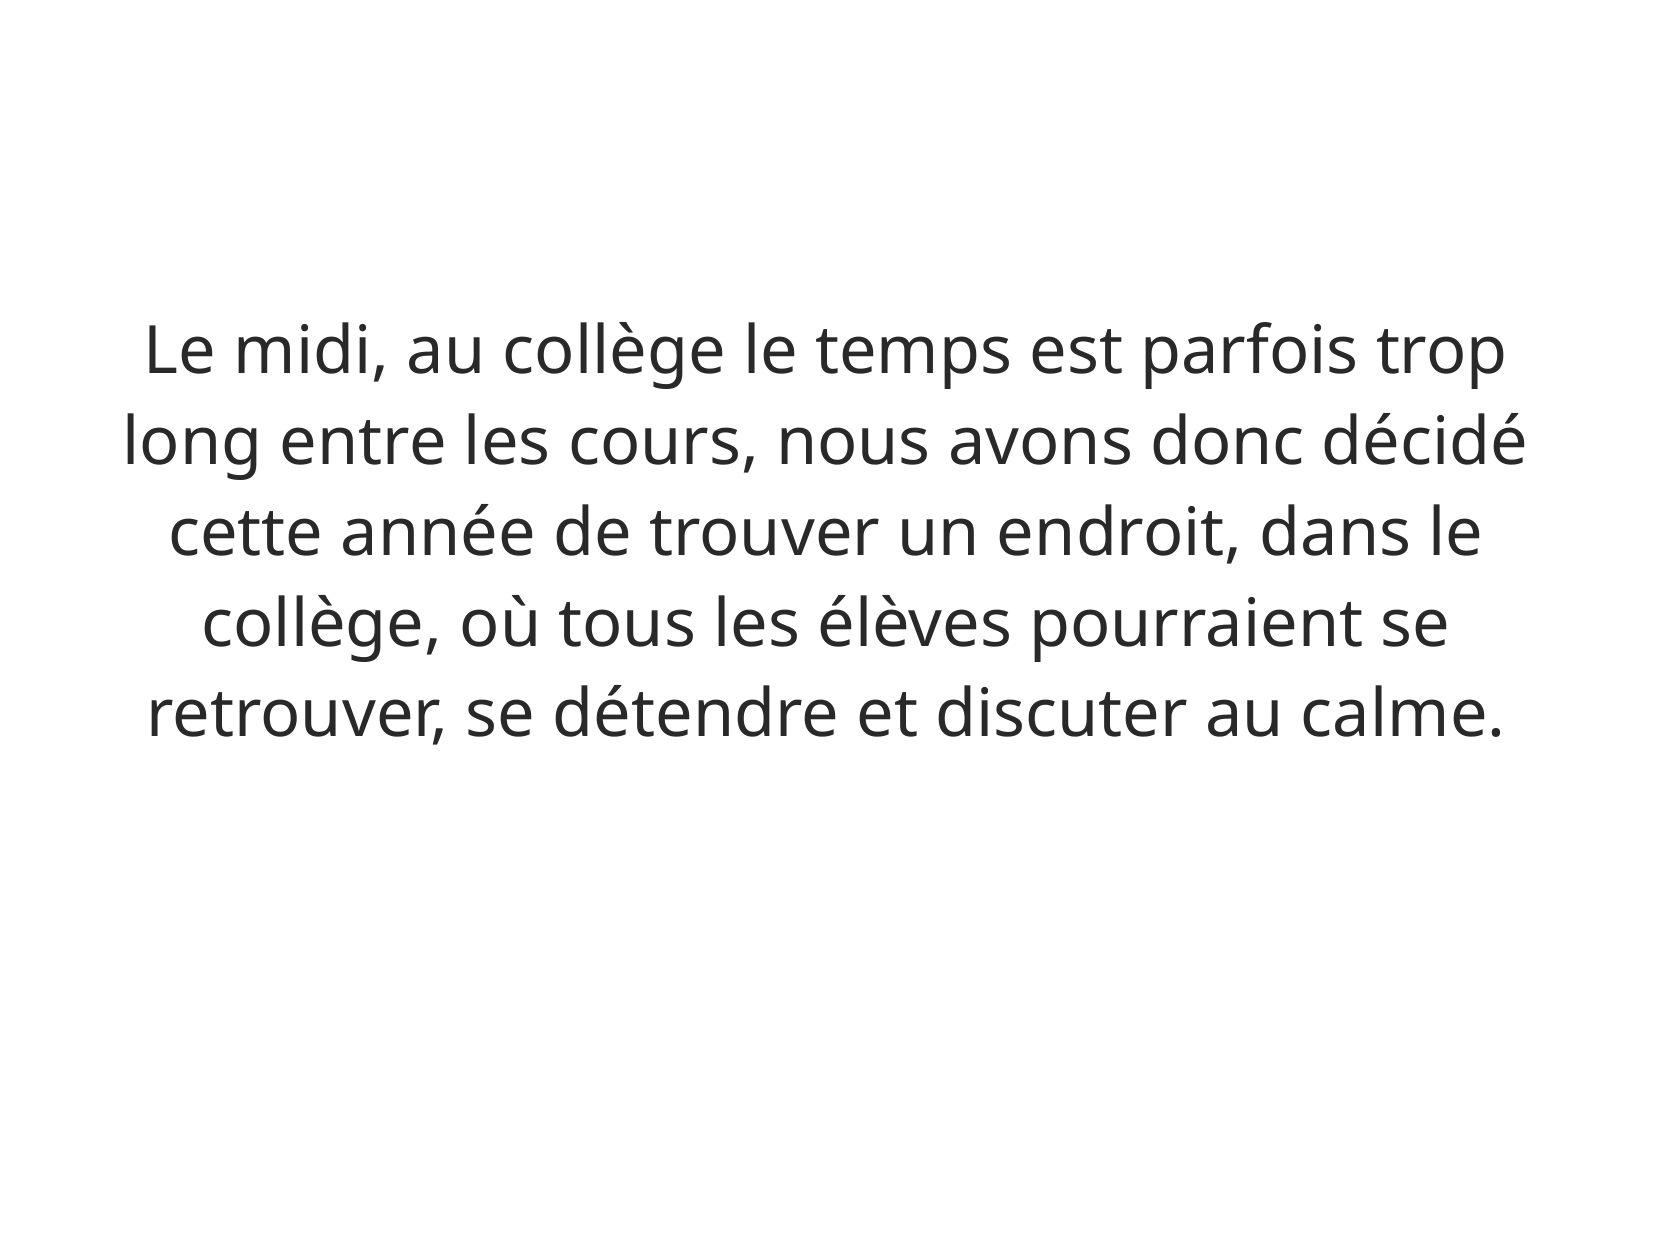

# Le midi, au collège le temps est parfois trop long entre les cours, nous avons donc décidé cette année de trouver un endroit, dans le collège, où tous les élèves pourraient se retrouver, se détendre et discuter au calme.